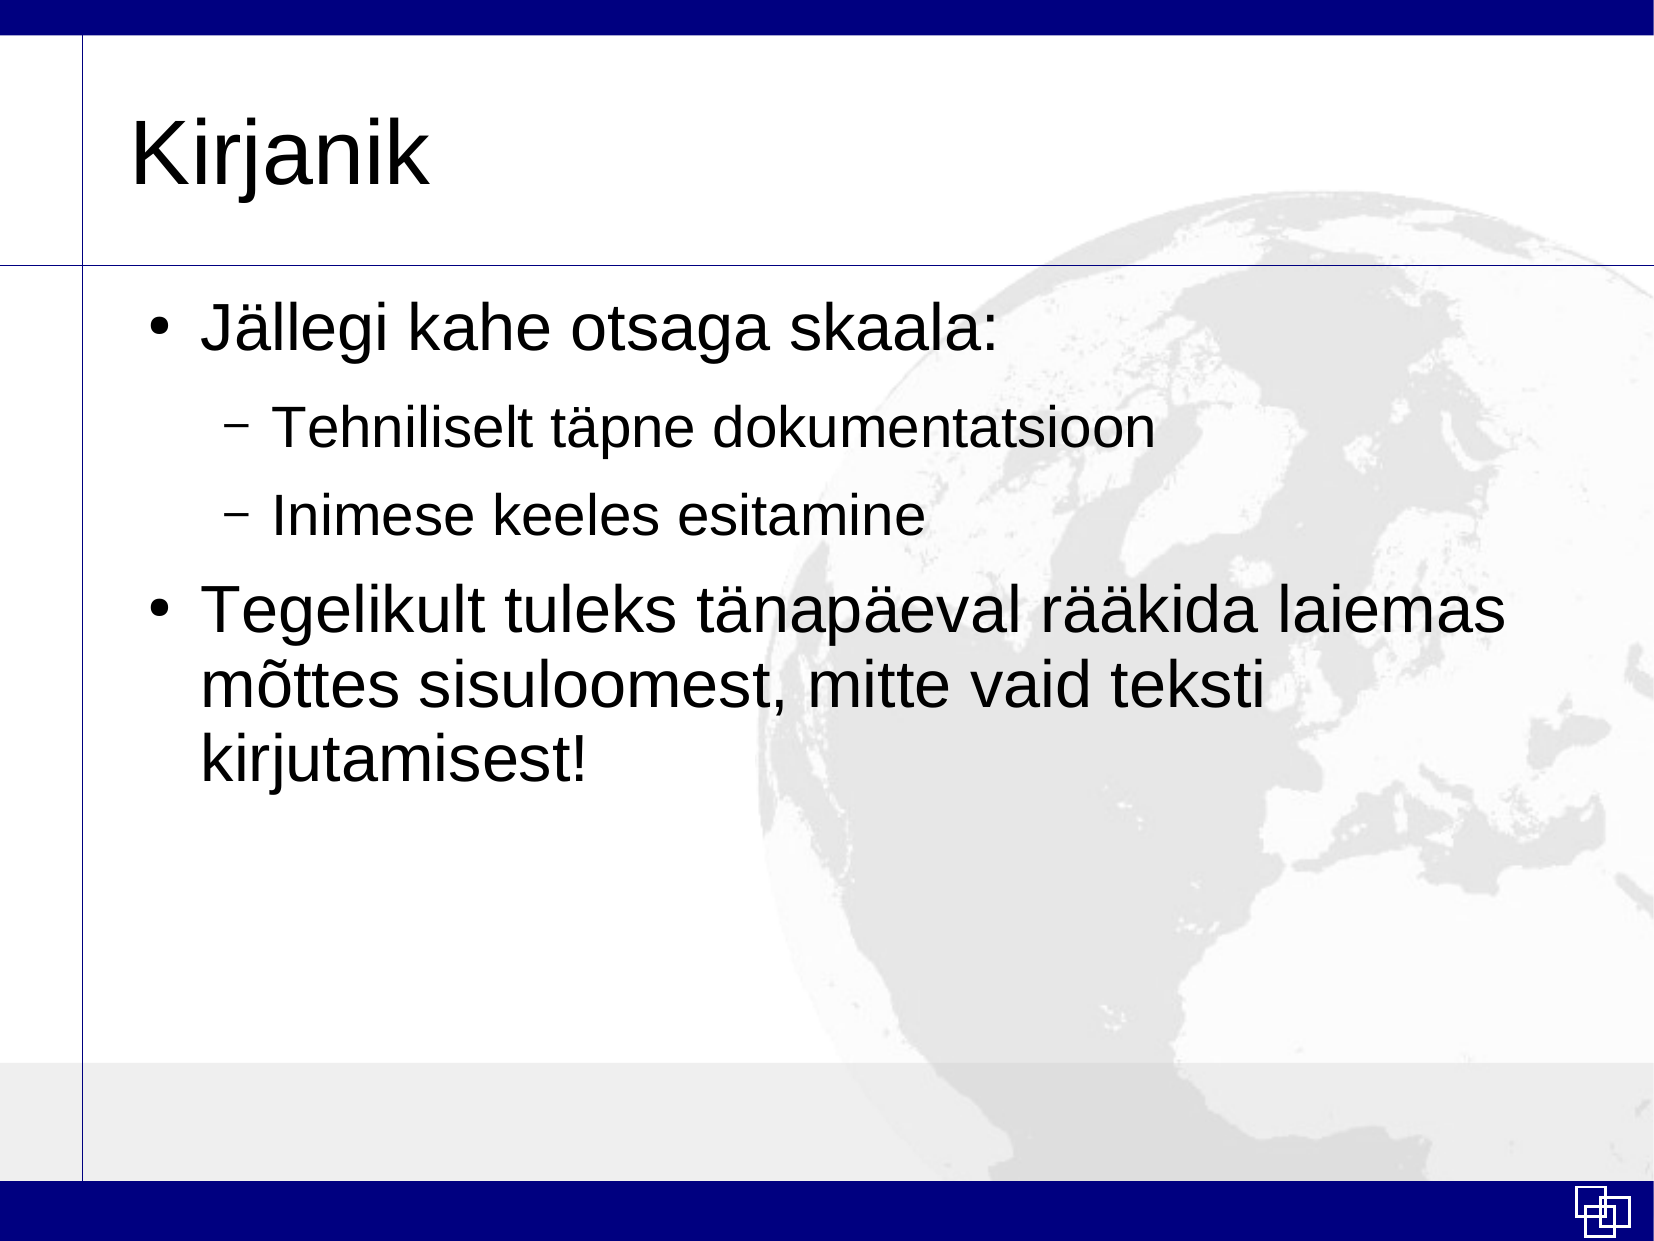

# Kirjanik
Jällegi kahe otsaga skaala:
Tehniliselt täpne dokumentatsioon
Inimese keeles esitamine
Tegelikult tuleks tänapäeval rääkida laiemas mõttes sisuloomest, mitte vaid teksti kirjutamisest!